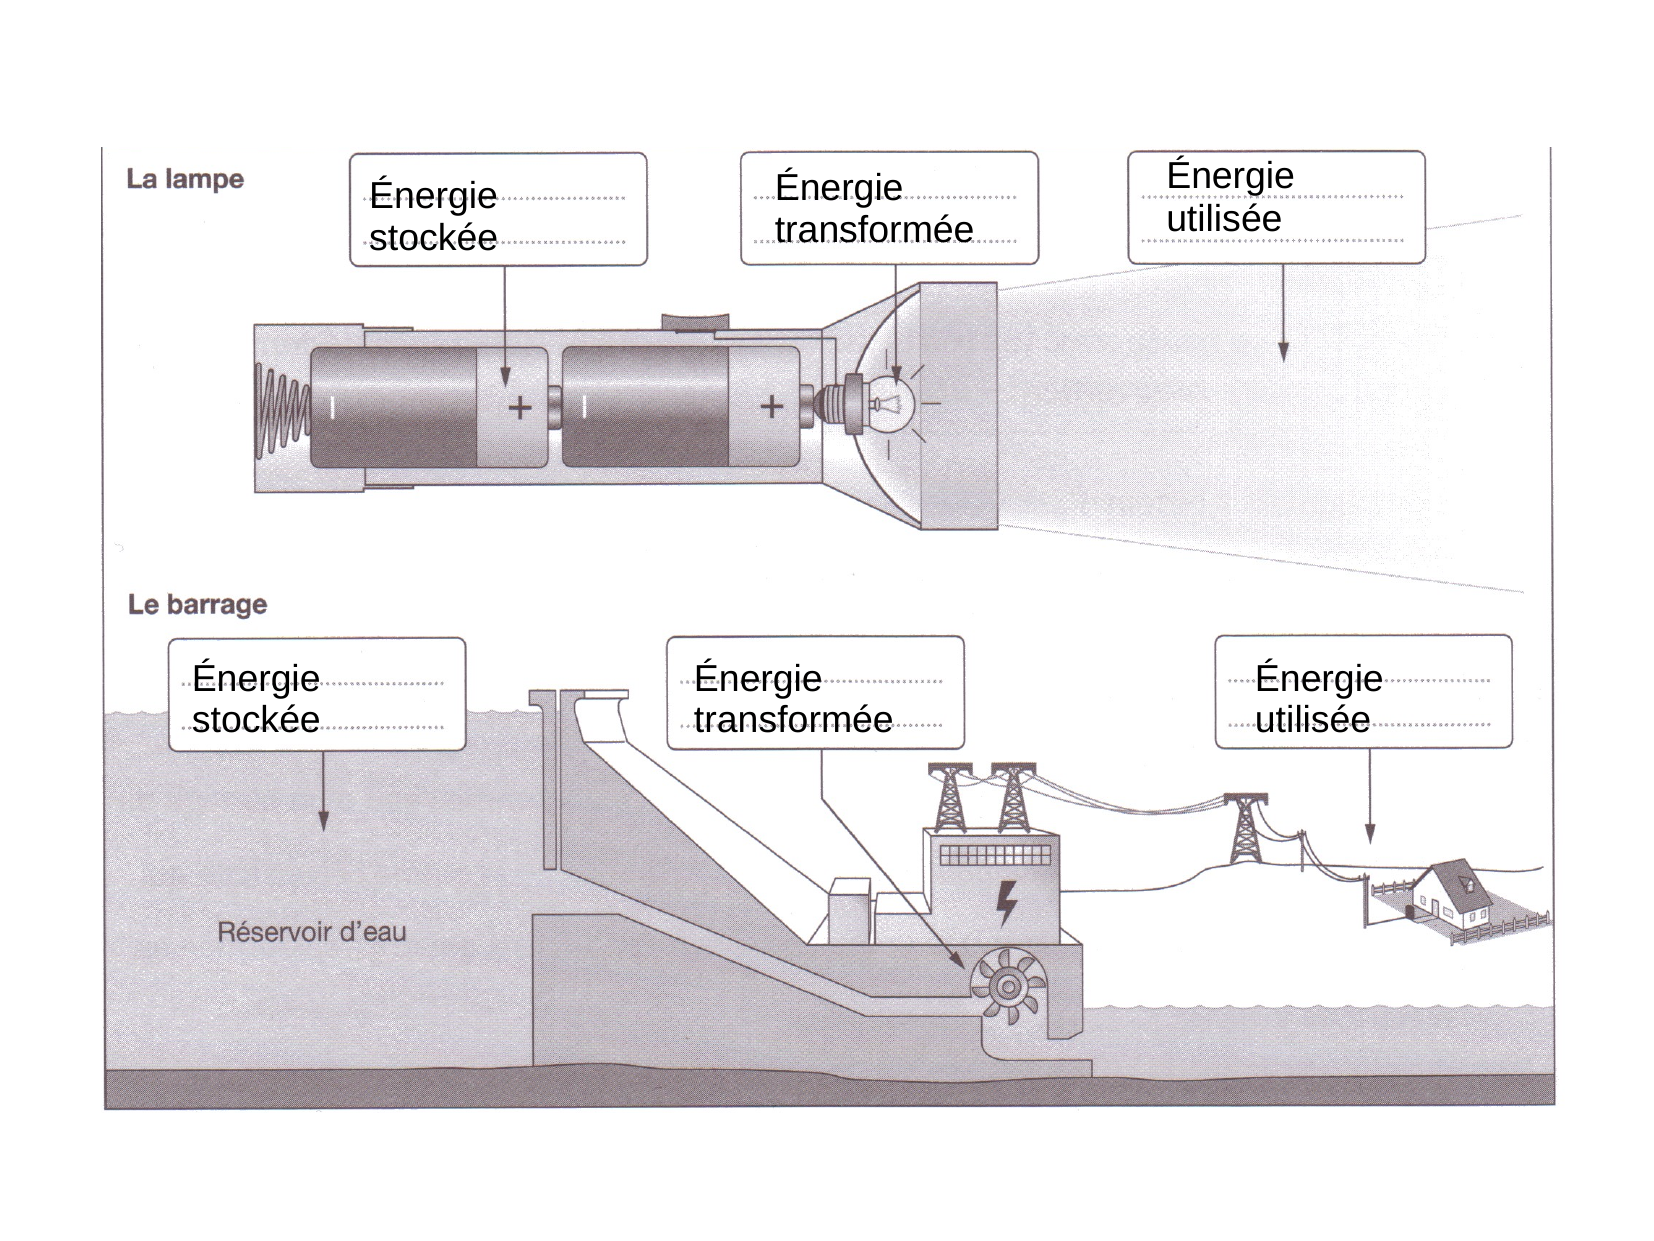

Énergie utilisée
Énergie transformée
Énergie stockée
Énergie stockée
Énergie transformée
Énergie utilisée